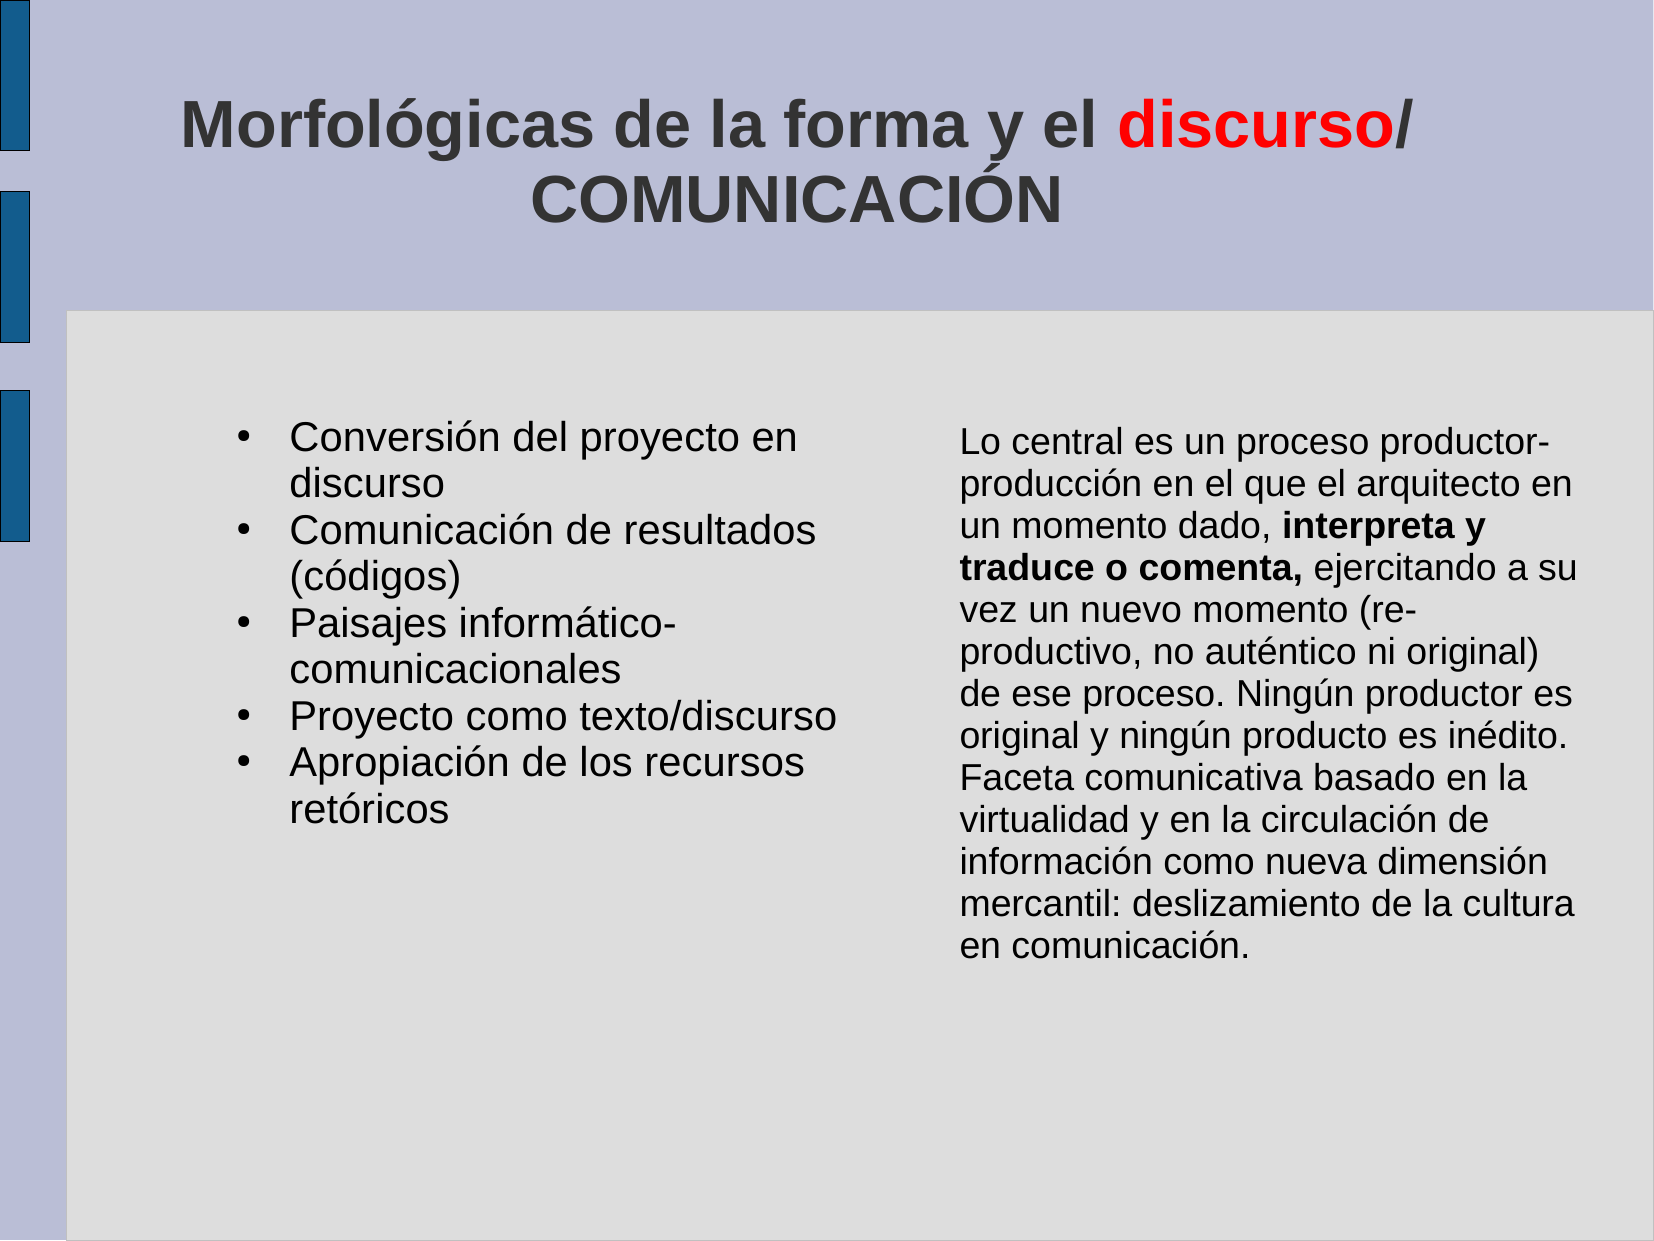

Morfológicas de la forma y el discurso/ COMUNICACIÓN
Conversión del proyecto en discurso
Comunicación de resultados (códigos)
Paisajes informático-comunicacionales
Proyecto como texto/discurso
Apropiación de los recursos retóricos
Lo central es un proceso productor-
producción en el que el arquitecto en un momento dado, interpreta y traduce o comenta, ejercitando a su vez un nuevo momento (re-productivo, no auténtico ni original) de ese proceso. Ningún productor es original y ningún producto es inédito. Faceta comunicativa basado en la virtualidad y en la circulación de información como nueva dimensión mercantil: deslizamiento de la cultura en comunicación.